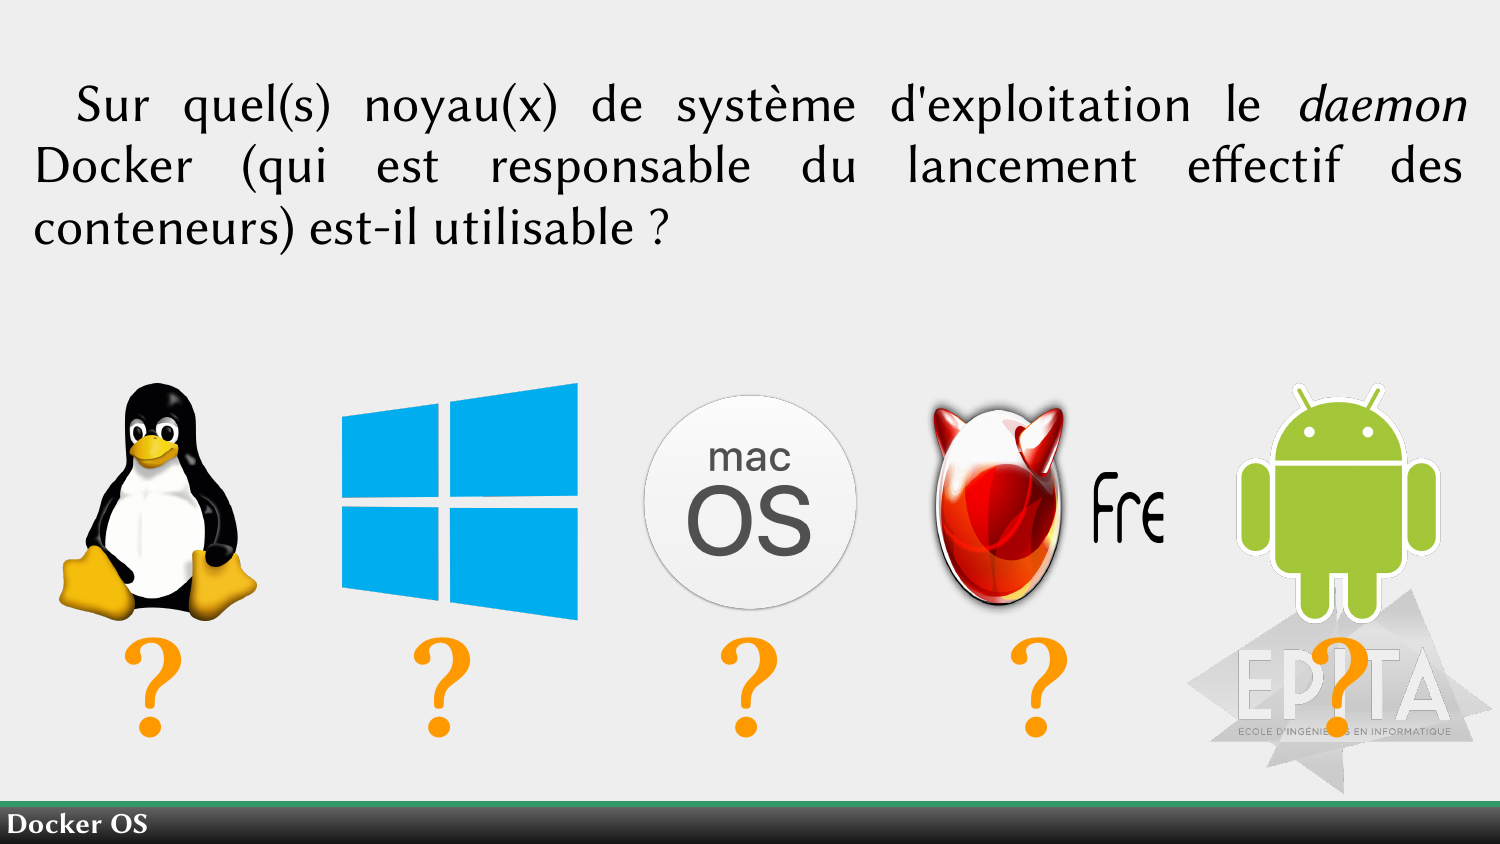

Sur quel(s) noyau(x) de système d'exploitation le daemon Docker (qui est responsable du lancement effectif des conteneurs) est-il utilisable ?
?
?
?
?
?
# Docker OS